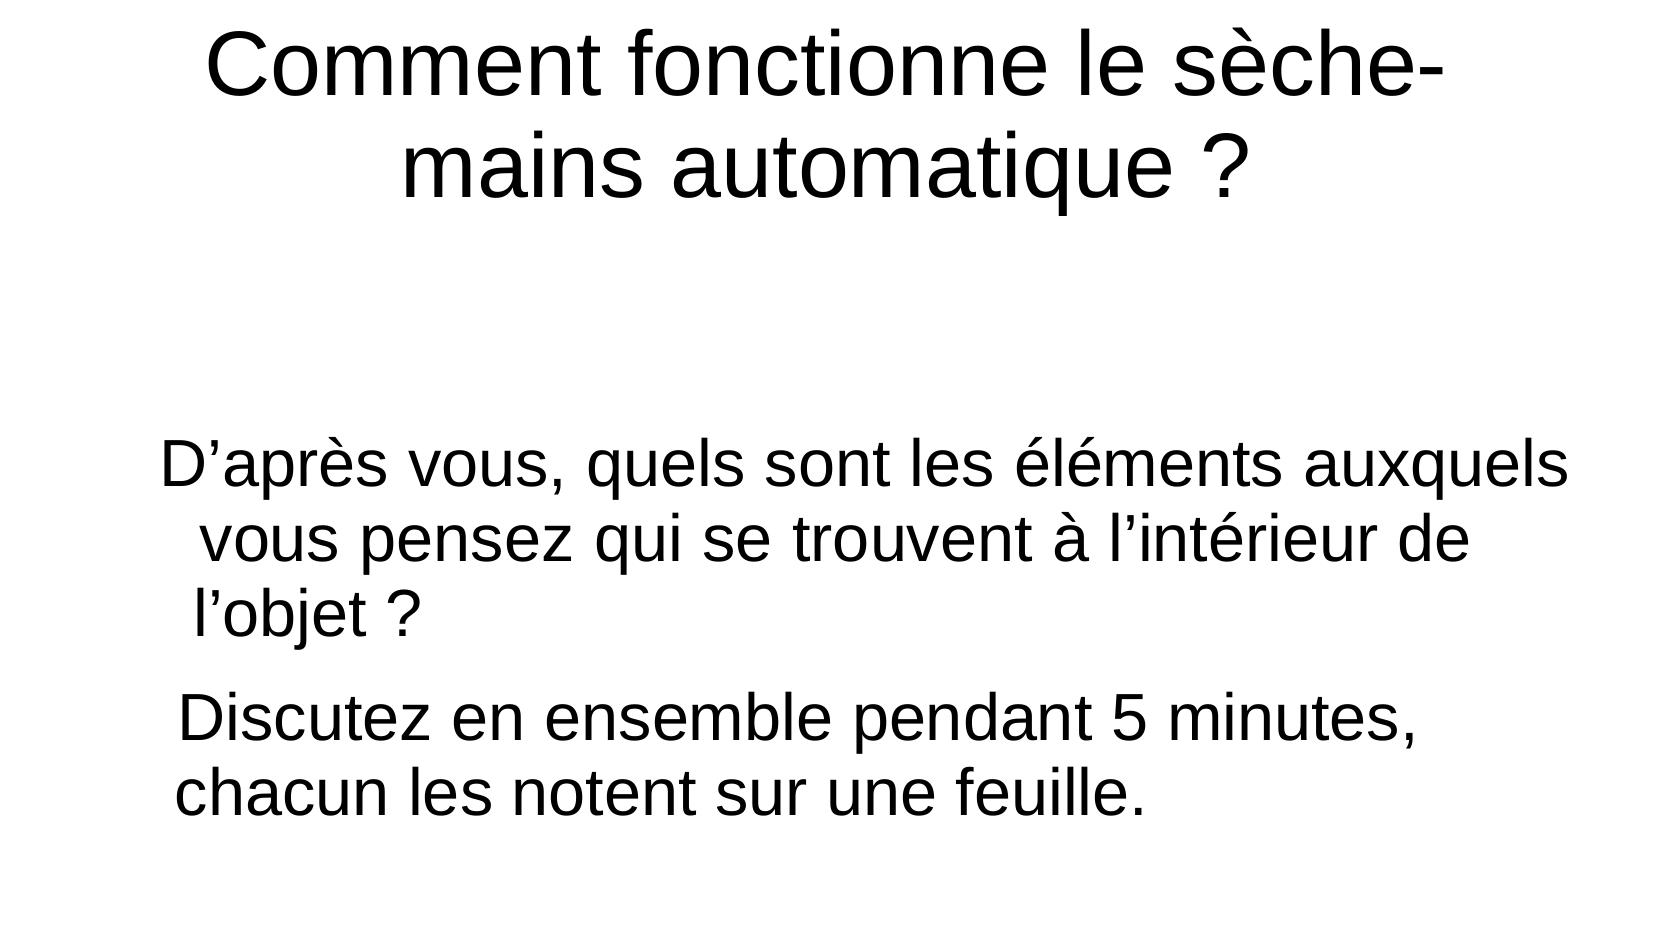

# Comment fonctionne le sèche-mains automatique ?
 D’après vous, quels sont les éléments auxquels vous pensez qui se trouvent à l’intérieur de l’objet ?
 Discutez en ensemble pendant 5 minutes, chacun les notent sur une feuille.